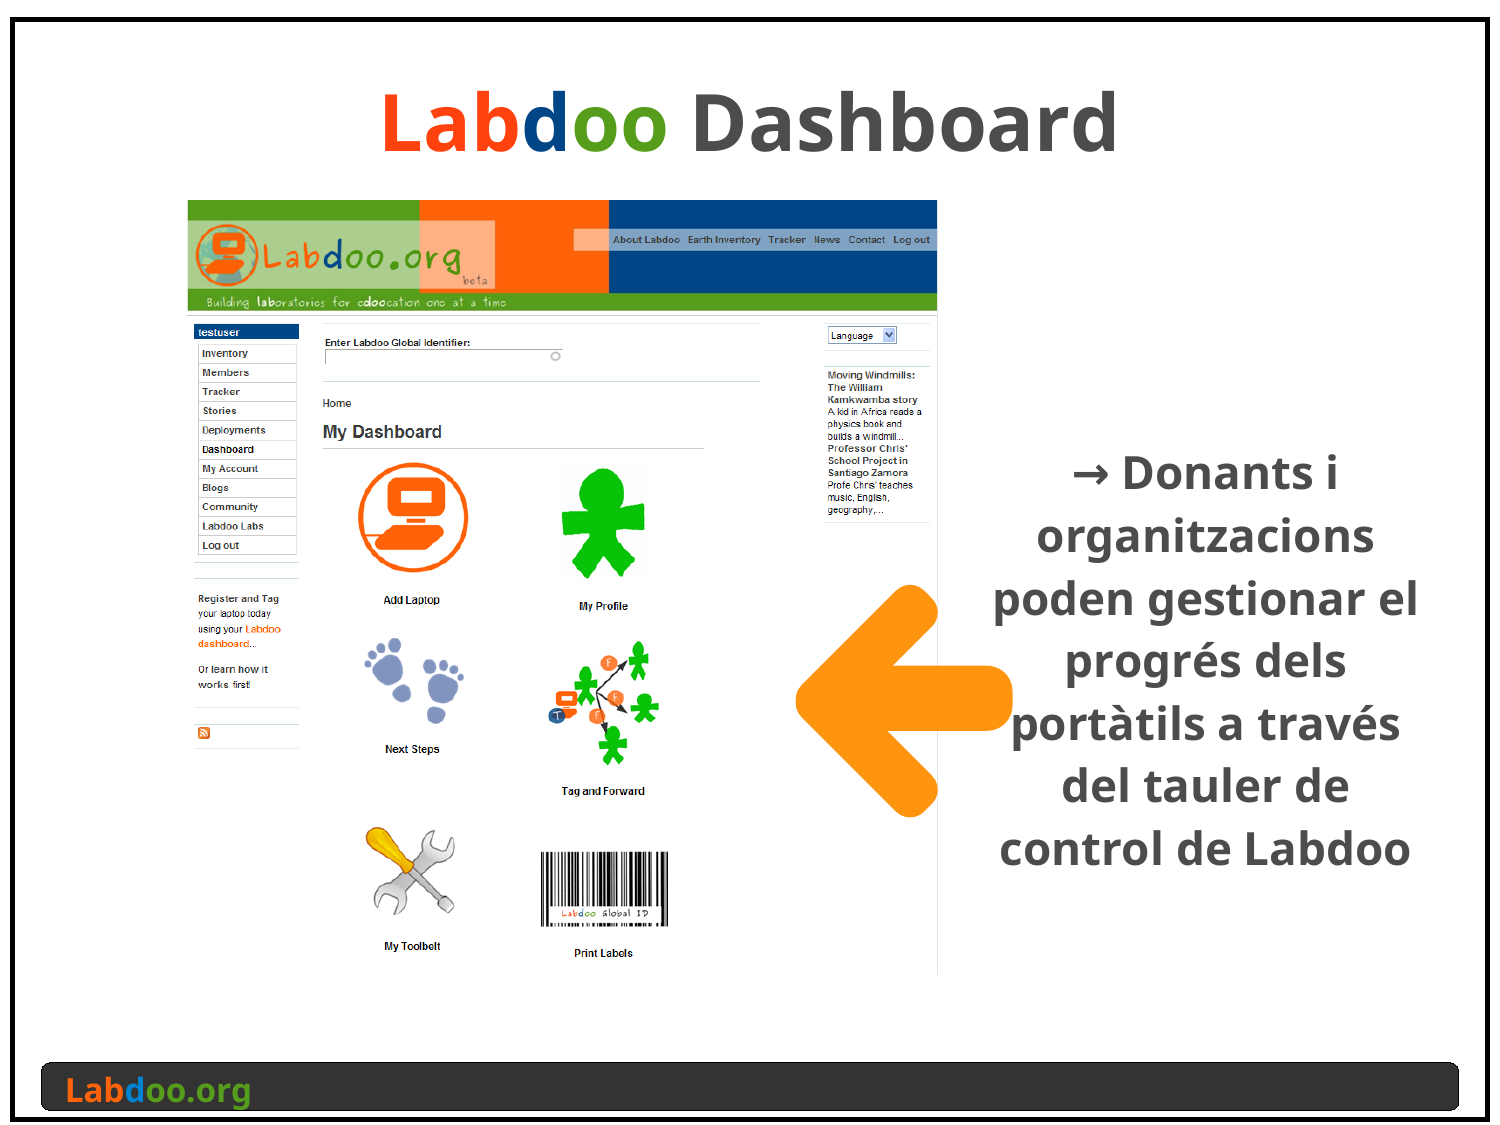

# Labdoo Dashboard
→ Donants i organitzacions poden gestionar el progrés dels portàtils a través del tauler de control de Labdoo